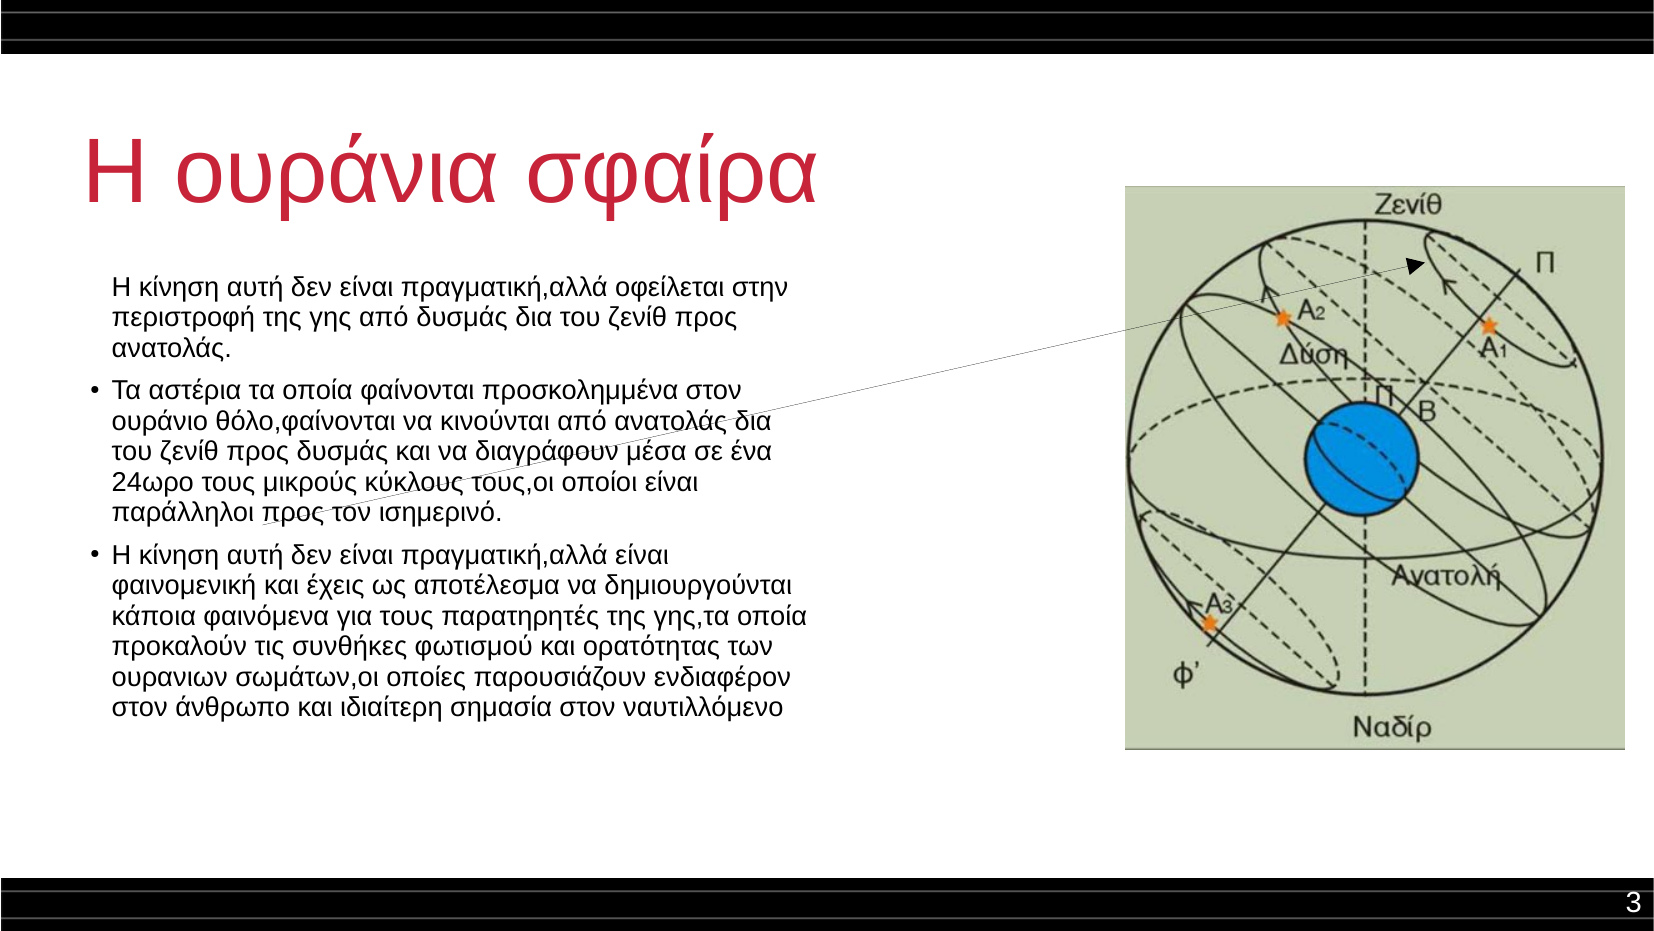

# Η ουράνια σφαίρα
Η κίνηση αυτή δεν είναι πραγματική,αλλά οφείλεται στην περιστροφή της γης από δυσμάς δια του ζενίθ προς ανατολάς.
Τα αστέρια τα οποία φαίνονται προσκολημμένα στον ουράνιο θόλο,φαίνονται να κινούνται από ανατολάς δια του ζενίθ προς δυσμάς και να διαγράφουν μέσα σε ένα 24ωρο τους μικρούς κύκλους τους,οι οποίοι είναι παράλληλοι προς τον ισημερινό.
Η κίνηση αυτή δεν είναι πραγματική,αλλά είναι φαινομενική και έχεις ως αποτέλεσμα να δημιουργούνται κάποια φαινόμενα για τους παρατηρητές της γης,τα οποία προκαλούν τις συνθήκες φωτισμού και ορατότητας των ουρανιων σωμάτων,οι οποίες παρουσιάζουν ενδιαφέρον στον άνθρωπο και ιδιαίτερη σημασία στον ναυτιλλόμενο